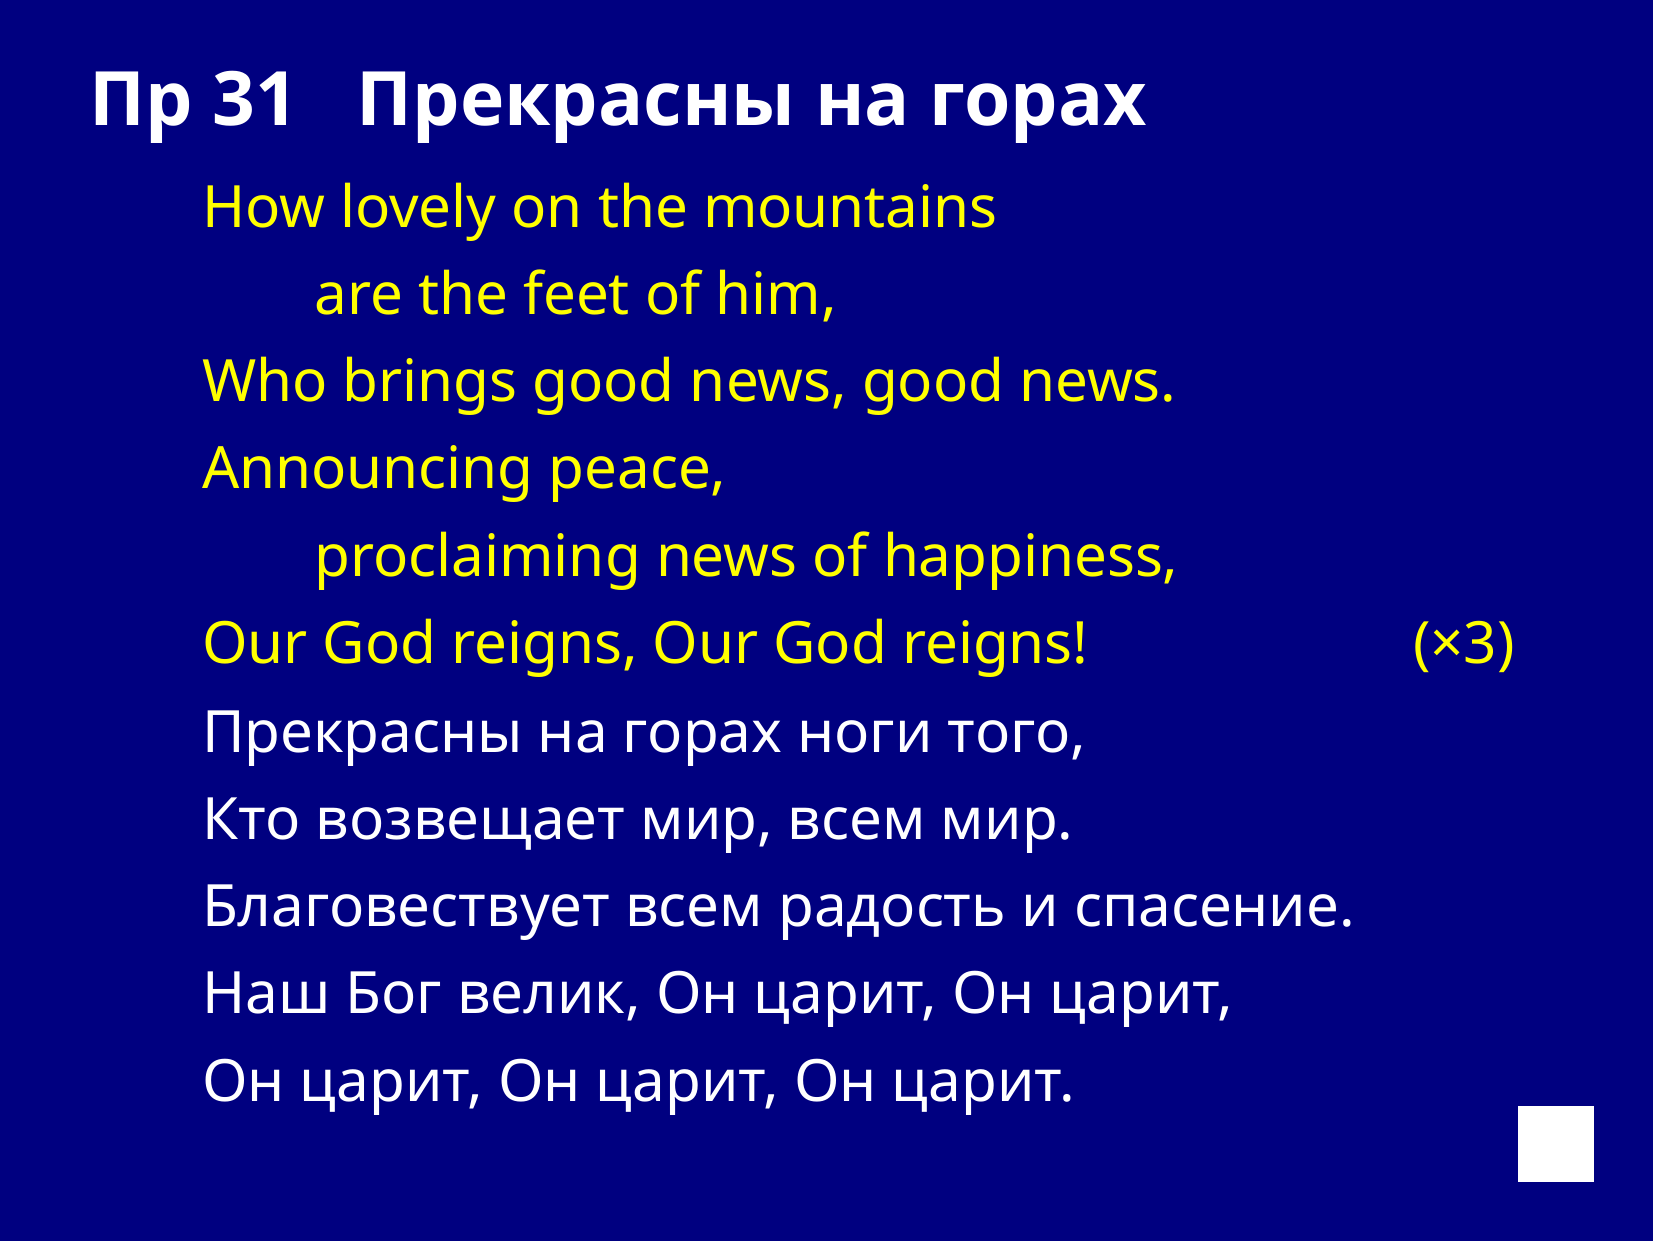

Пр 31 Прекрасны на горах
	How lovely on the mountains
		are the feet of him,
	Who brings good news, good news.
	Announcing peace,
		proclaiming news of happiness,
	Our God reigns, Our God reigns!	(×3)
	Прекрасны на горах ноги того,
	Кто возвещает мир, всем мир.
	Благовествует всем радость и спасение.
	Наш Бог велик, Он царит, Он царит,
	Он царит, Он царит, Он царит.